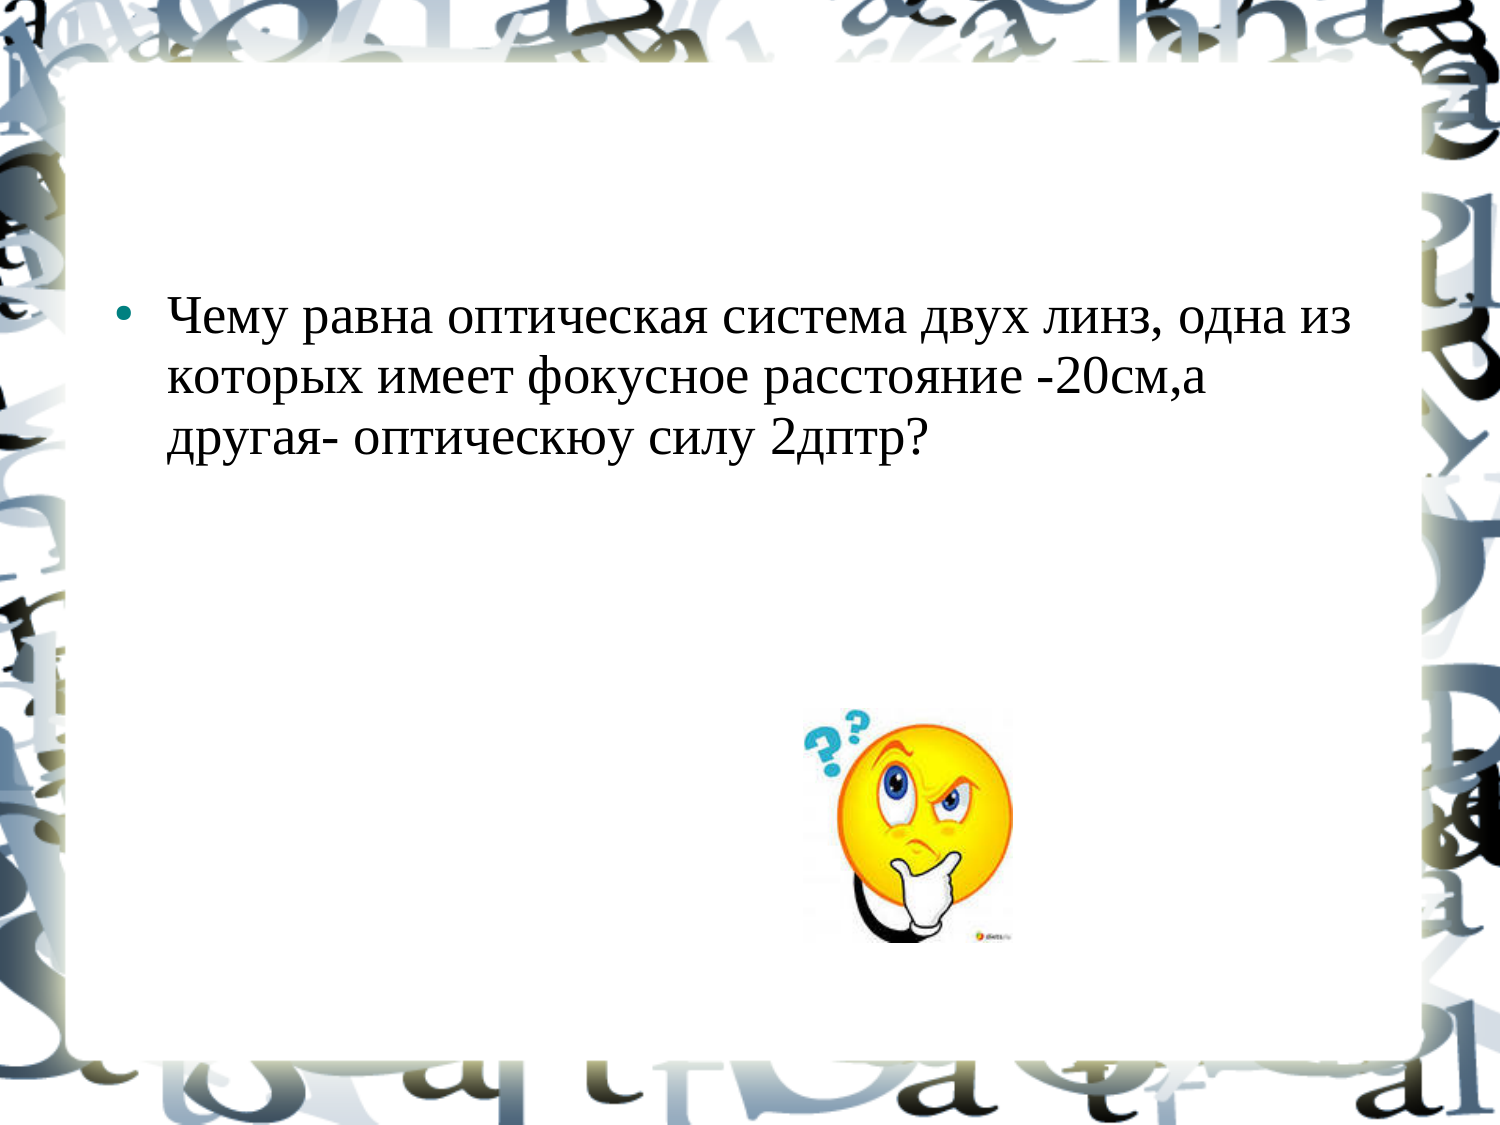

# Чему равна оптическая система двух линз, одна из которых имеет фокусное расстояние -20см,а другая- оптическюу силу 2дптр?